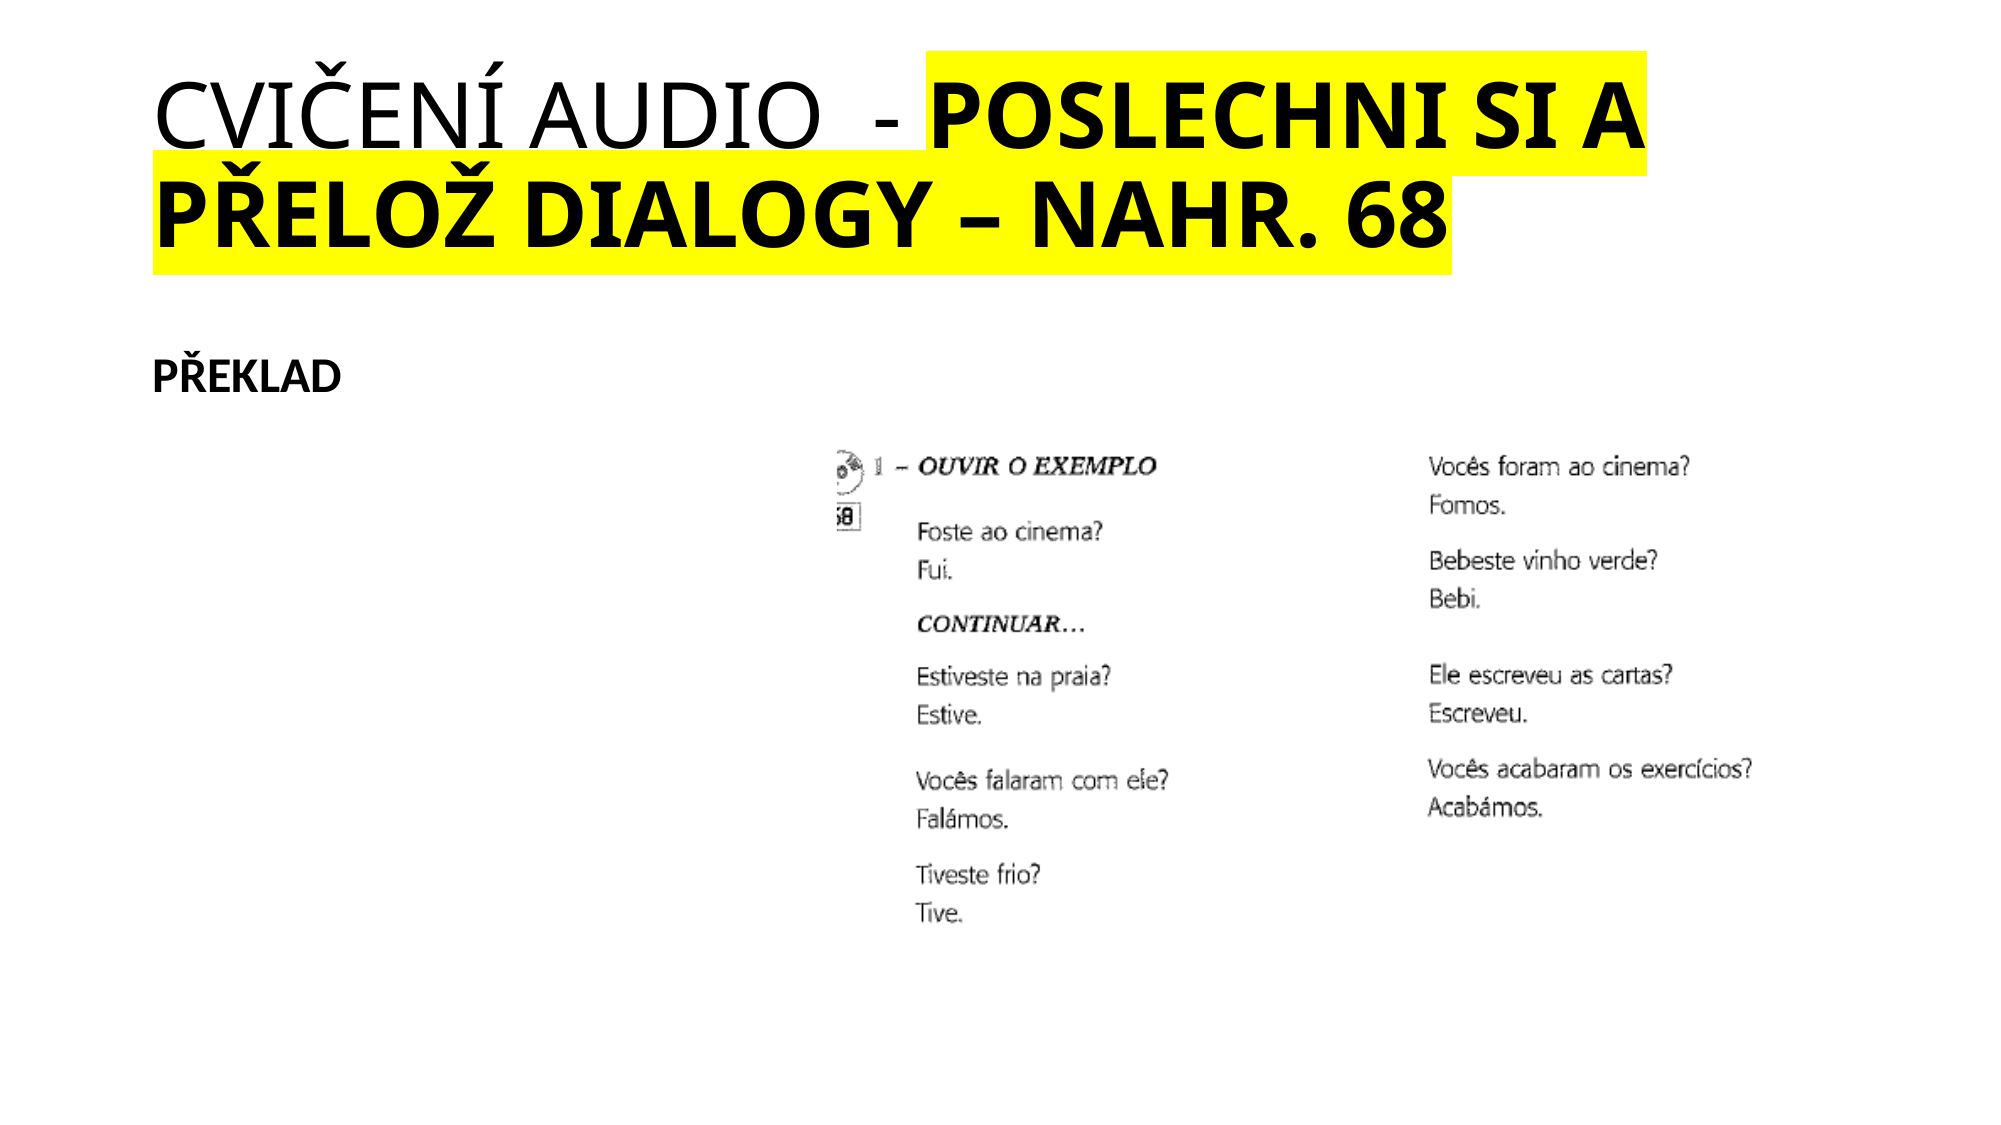

# CVIČENÍ AUDIO - POSLECHNI SI A PŘELOŽ DIALOGY – NAHR. 68
PŘEKLAD